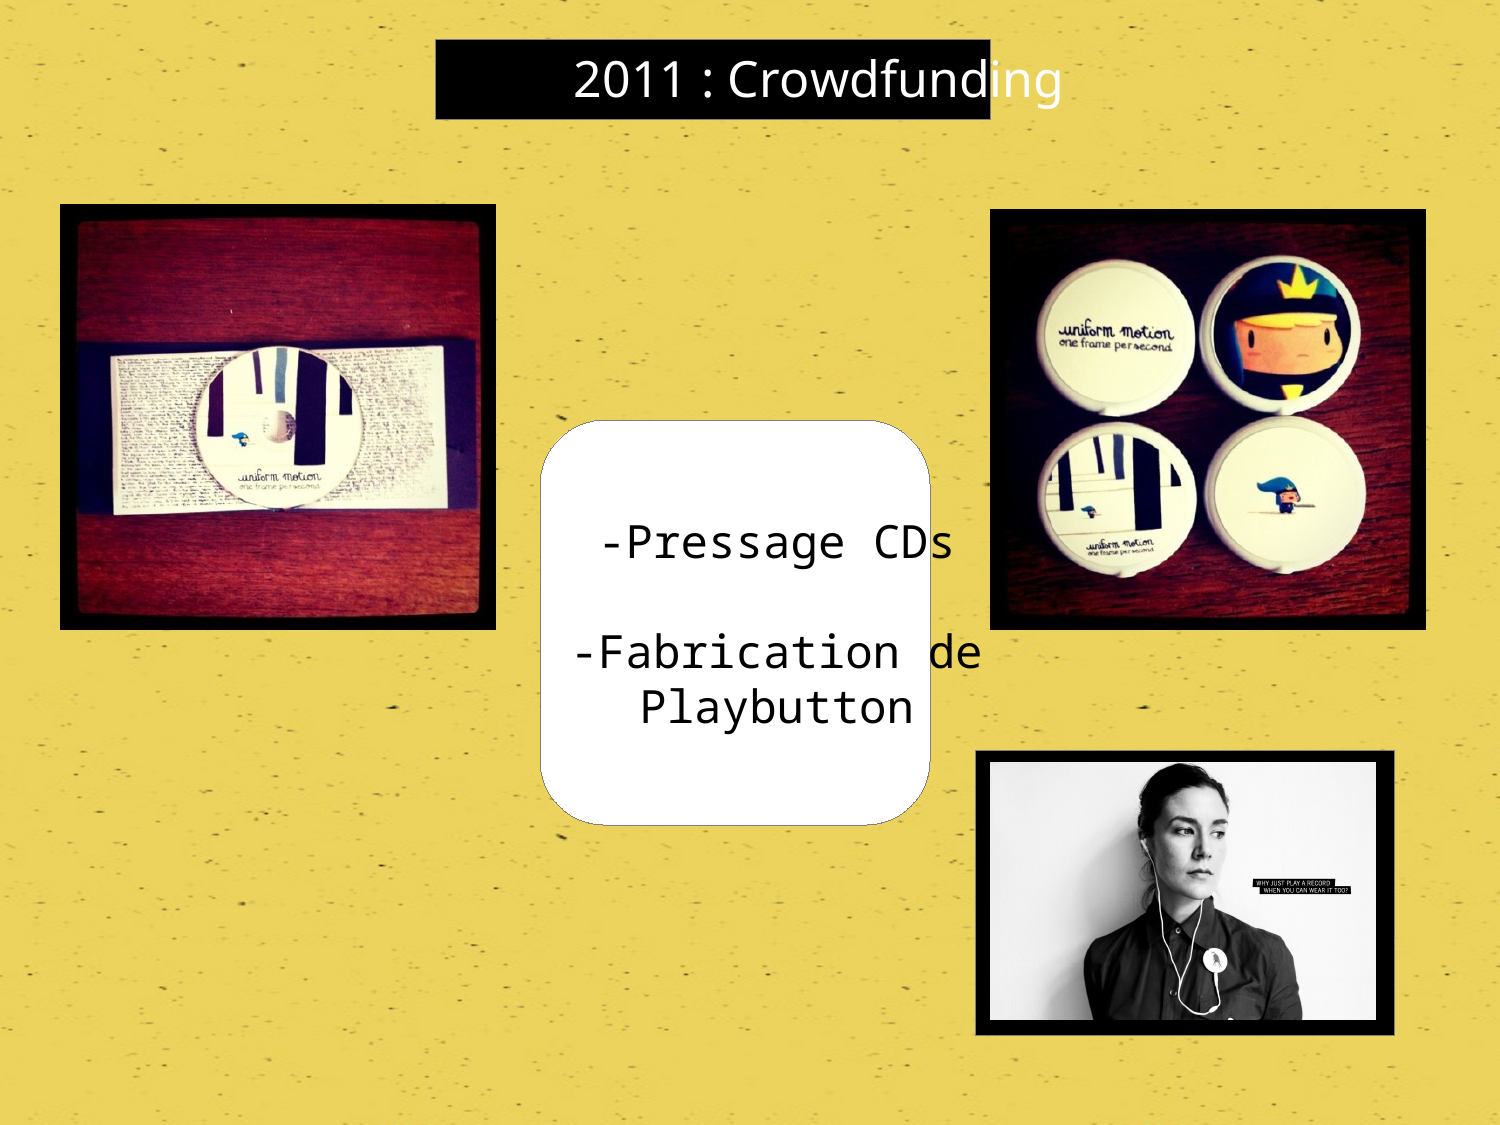

2011 : Crowdfunding
-Pressage CDs
-Fabrication de
Playbutton